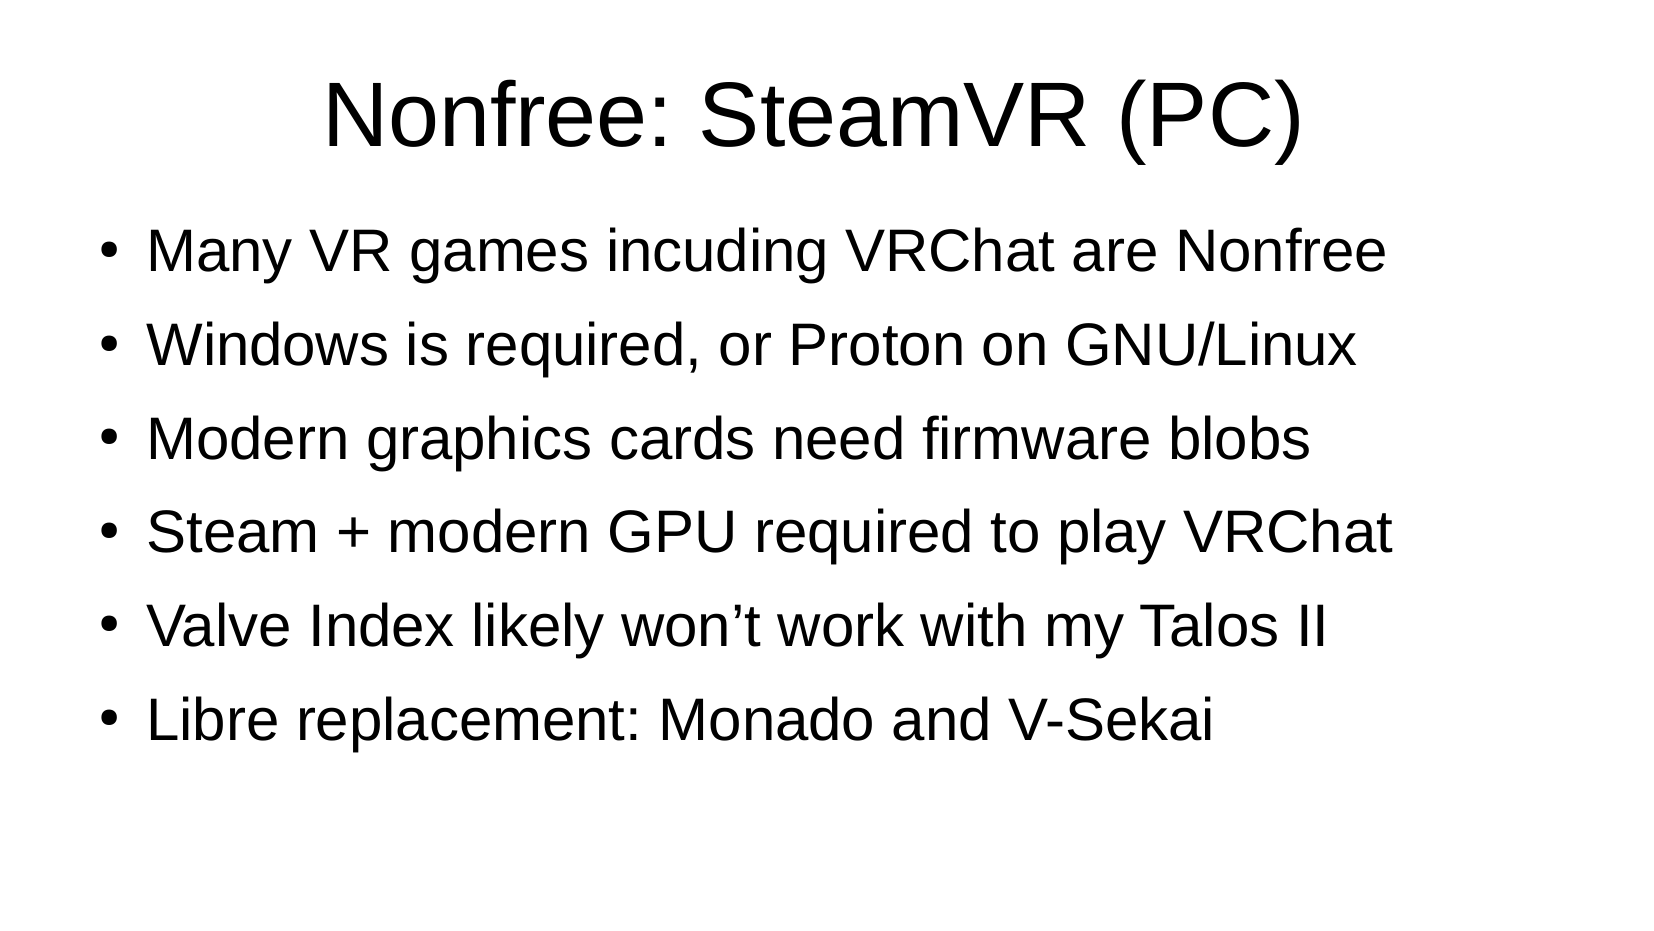

# Nonfree: SteamVR (PC)
Many VR games incuding VRChat are Nonfree
Windows is required, or Proton on GNU/Linux
Modern graphics cards need firmware blobs
Steam + modern GPU required to play VRChat
Valve Index likely won’t work with my Talos II
Libre replacement: Monado and V-Sekai